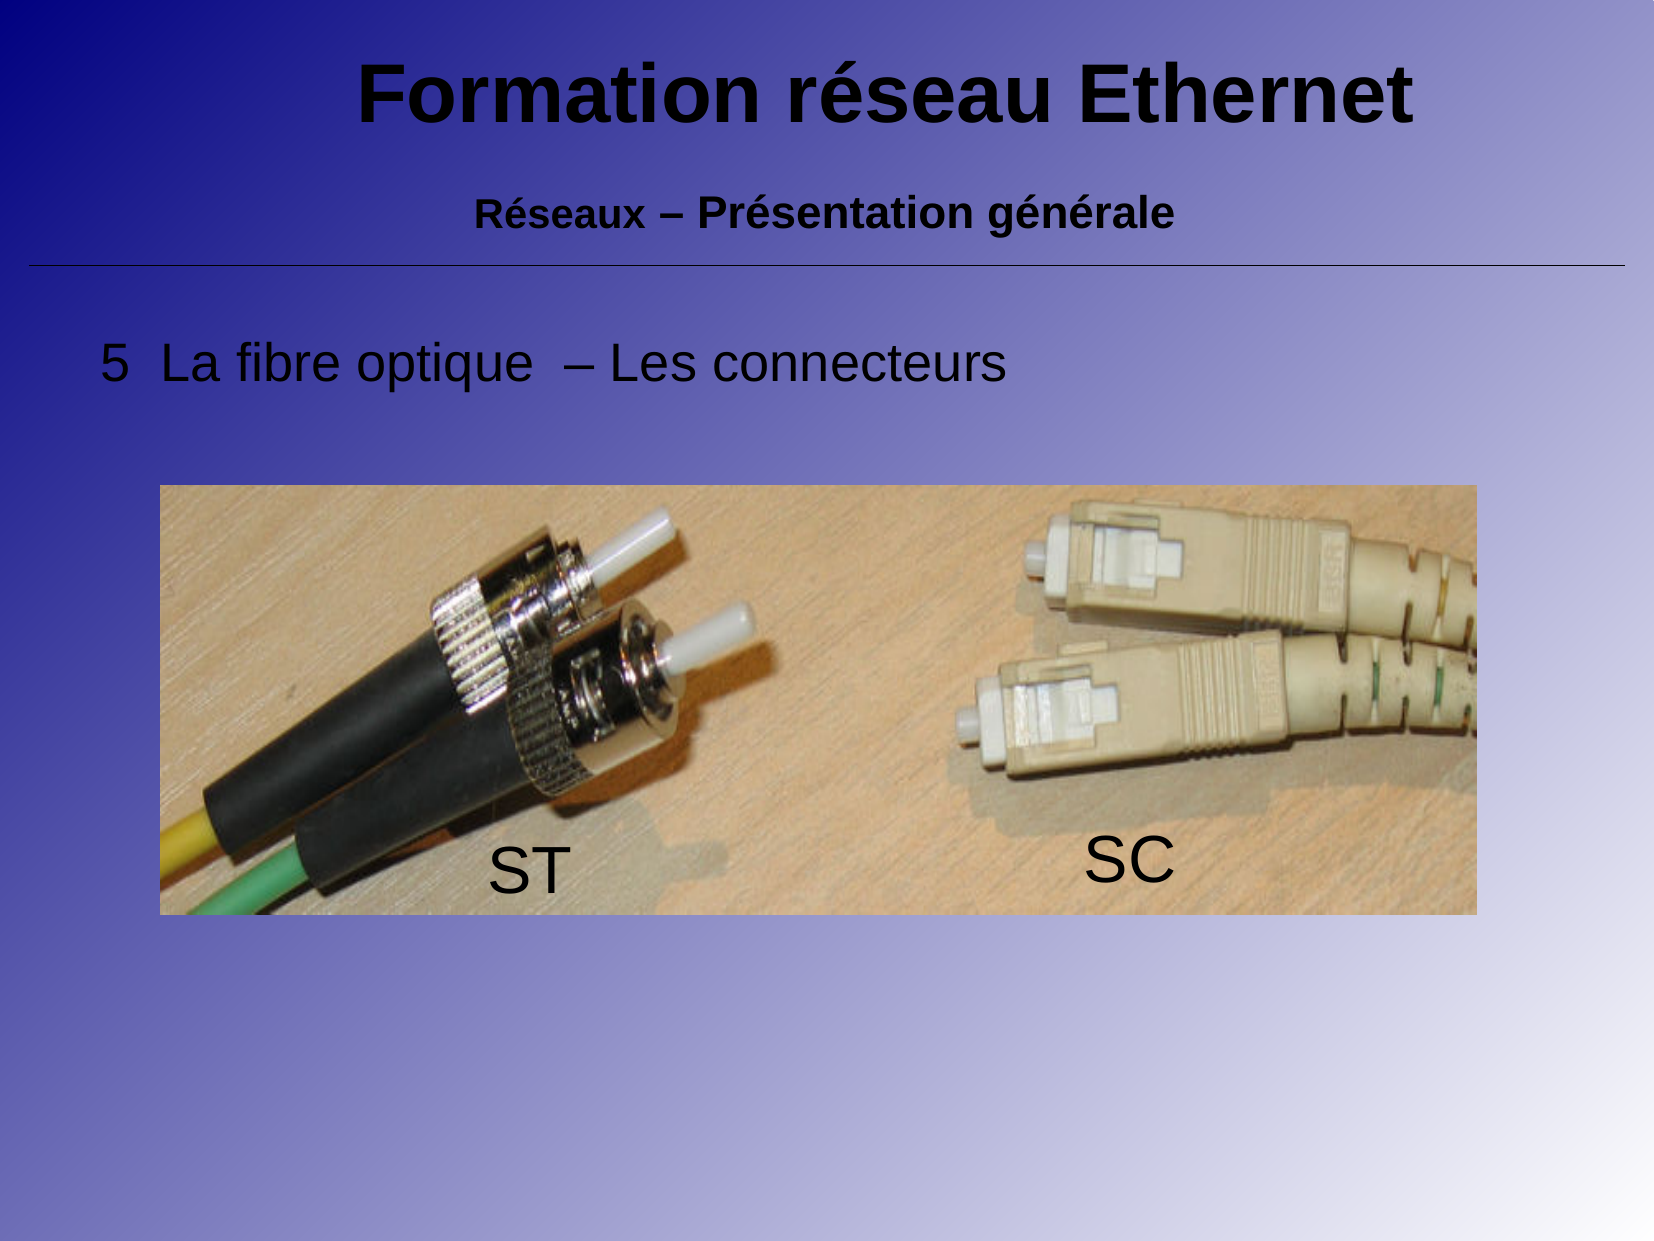

Formation réseau Ethernet
Réseaux – Présentation générale
5 La fibre optique – Les connecteurs
SC
ST